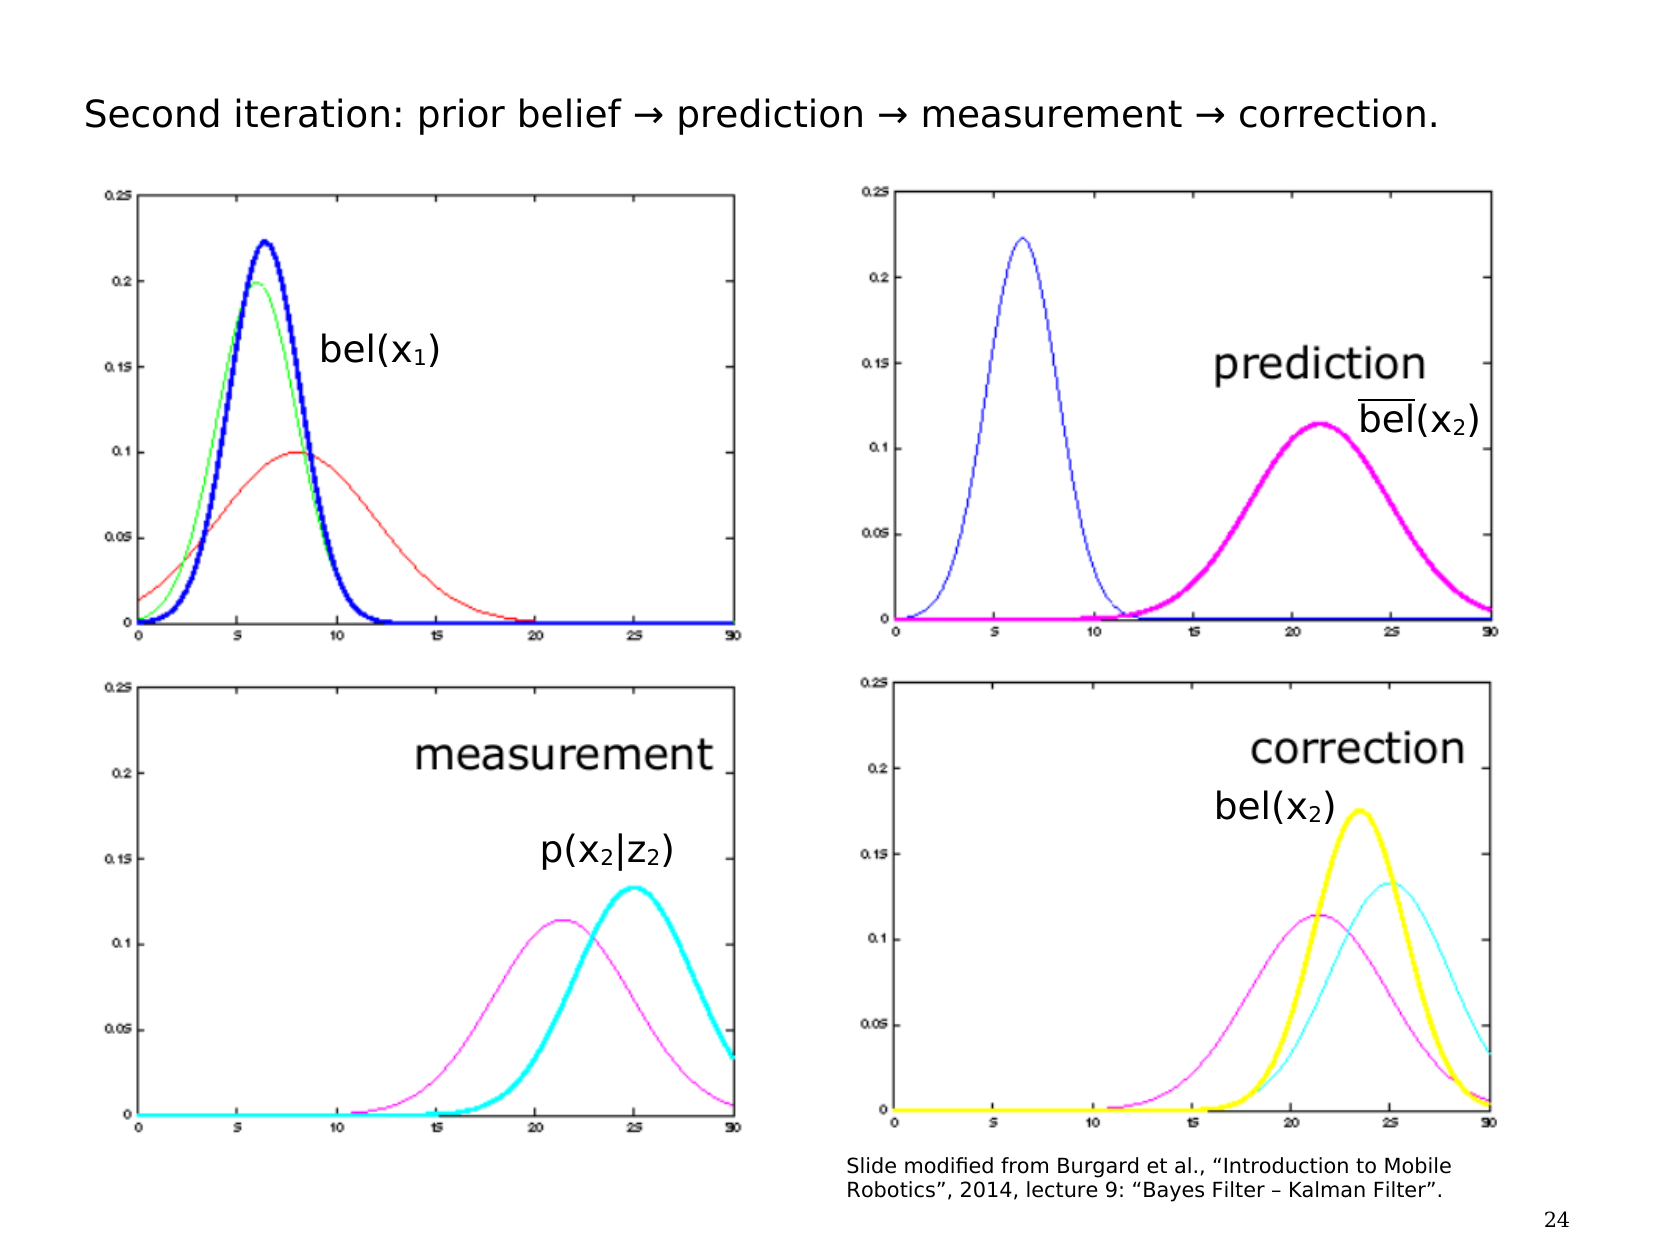

Second iteration: prior belief → prediction → measurement → correction.
bel(x1)
bel(x2)
bel(x2)
p(x2|z2)
Slide modified from Burgard et al., “Introduction to Mobile Robotics”, 2014, lecture 9: “Bayes Filter – Kalman Filter”.
24